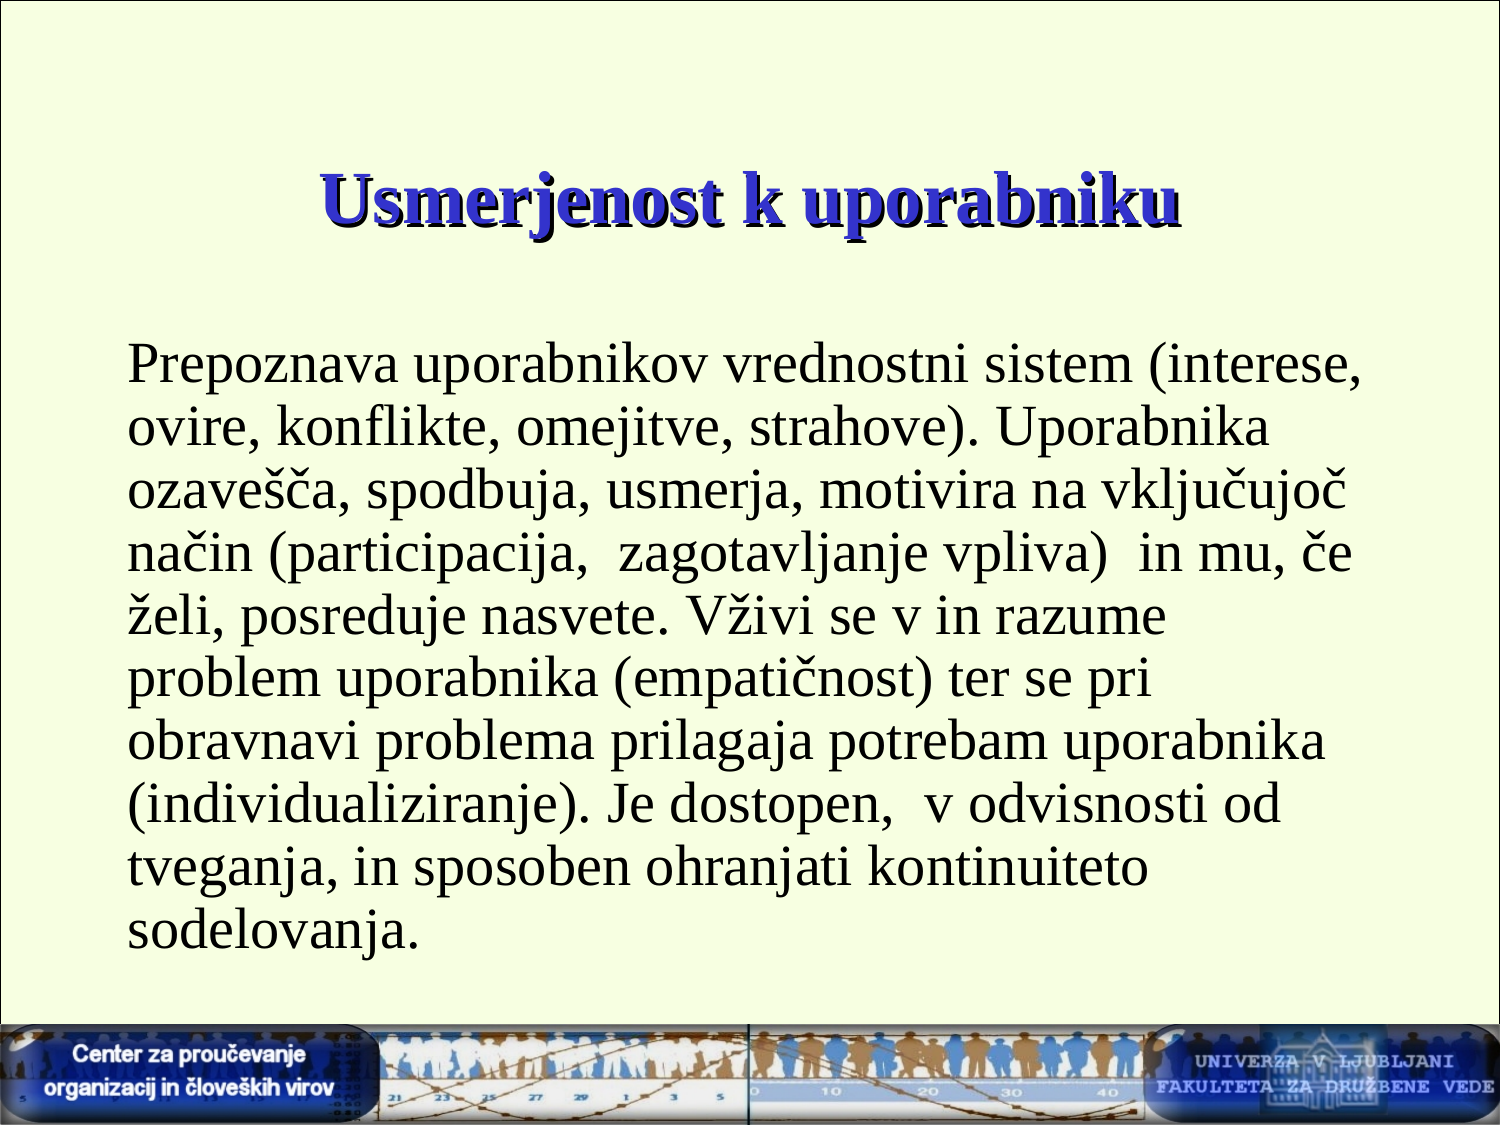

# Usmerjenost k uporabniku
Prepoznava uporabnikov vrednostni sistem (interese, ovire, konflikte, omejitve, strahove). Uporabnika ozavešča, spodbuja, usmerja, motivira na vključujoč način (participacija, zagotavljanje vpliva) in mu, če želi, posreduje nasvete. Vživi se v in razume problem uporabnika (empatičnost) ter se pri obravnavi problema prilagaja potrebam uporabnika (individualiziranje). Je dostopen, v odvisnosti od tveganja, in sposoben ohranjati kontinuiteto sodelovanja.